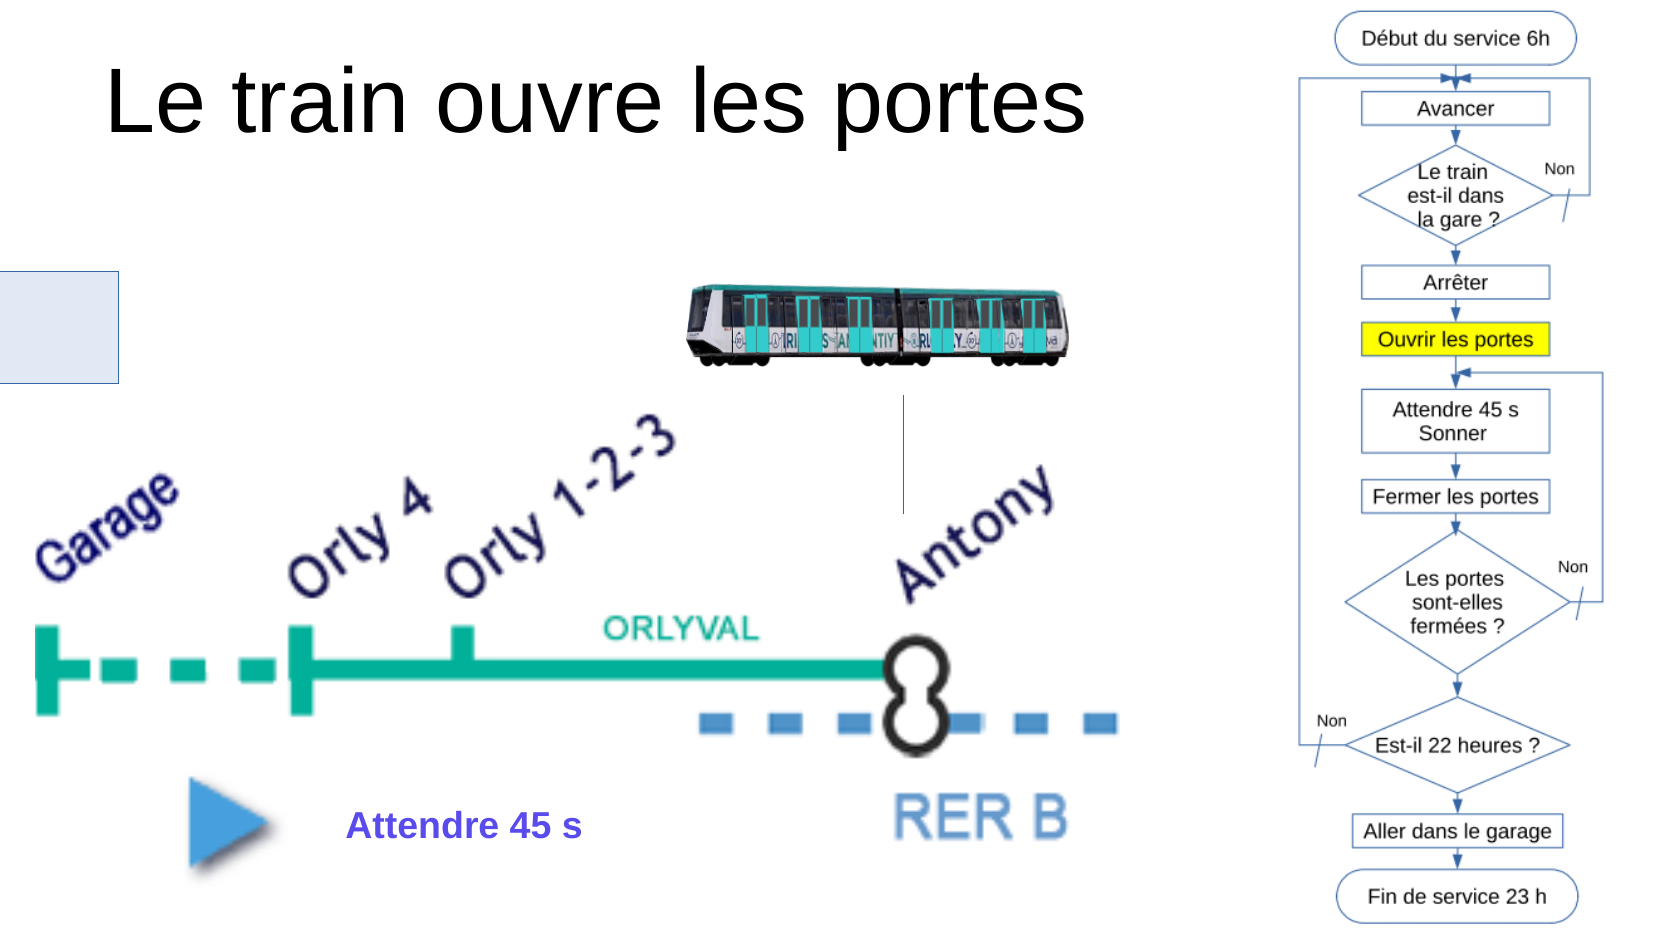

# Le train ouvre les portes
Attendre 45 s